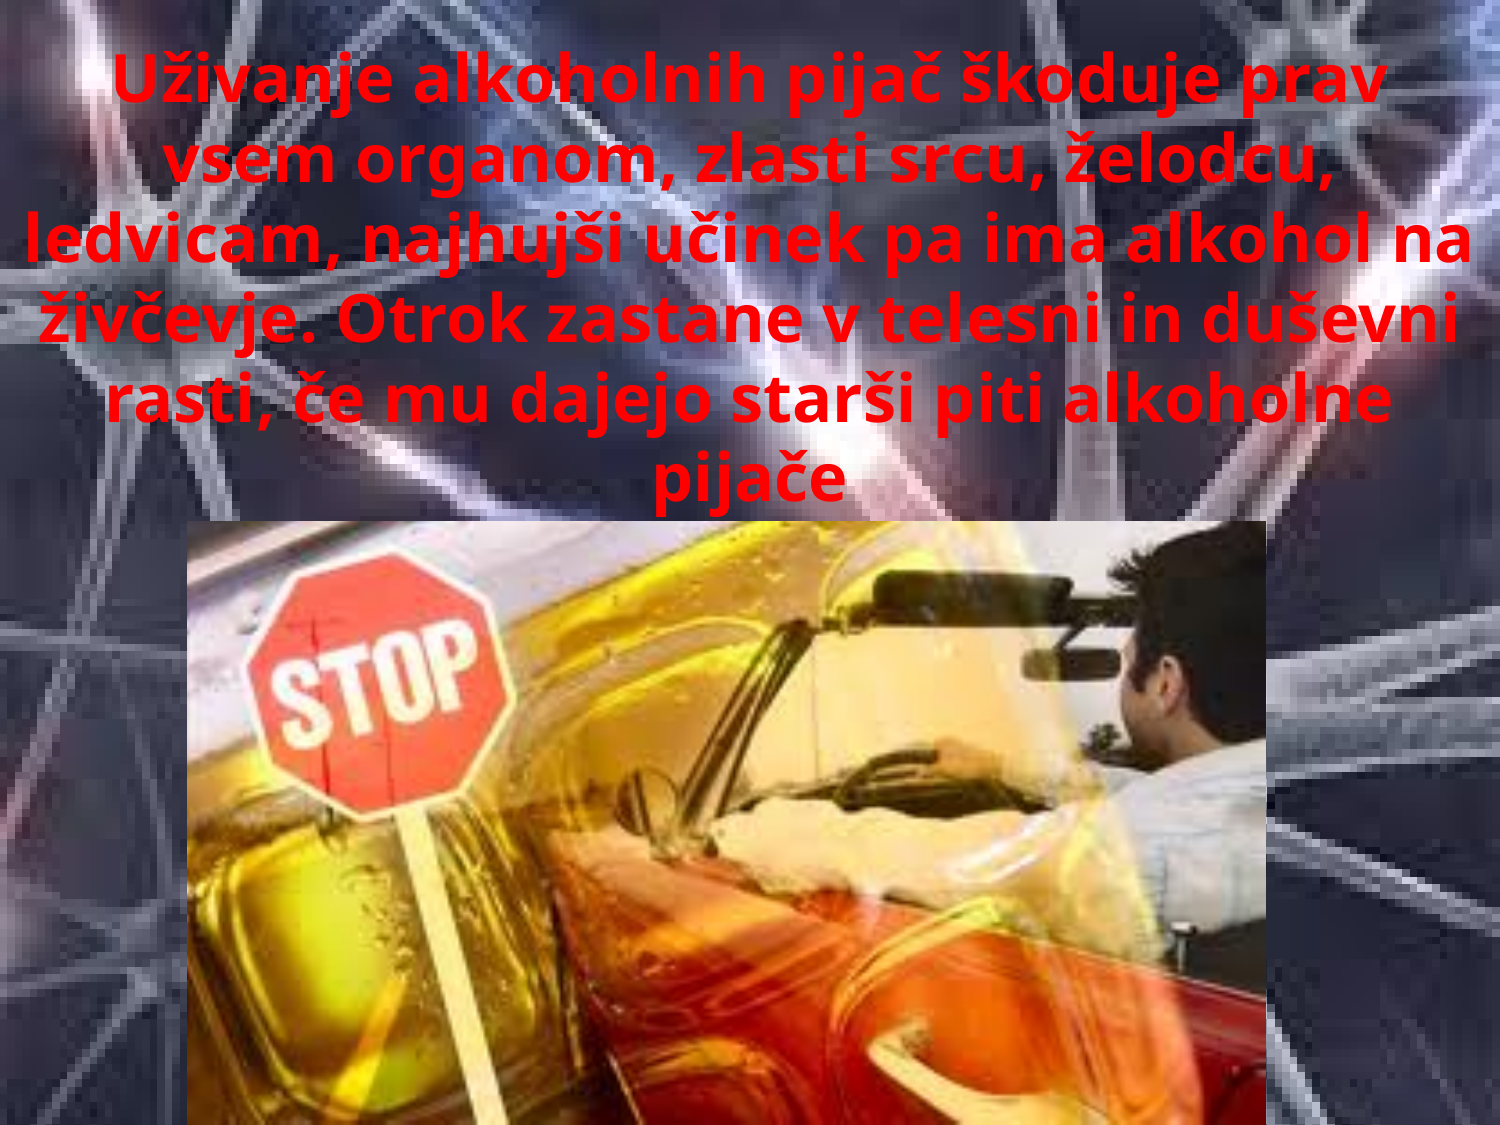

# Uživanje alkoholnih pijač škoduje prav vsem organom, zlasti srcu, želodcu, ledvicam, najhujši učinek pa ima alkohol na živčevje. Otrok zastane v telesni in duševni rasti, če mu dajejo starši piti alkoholne pijače